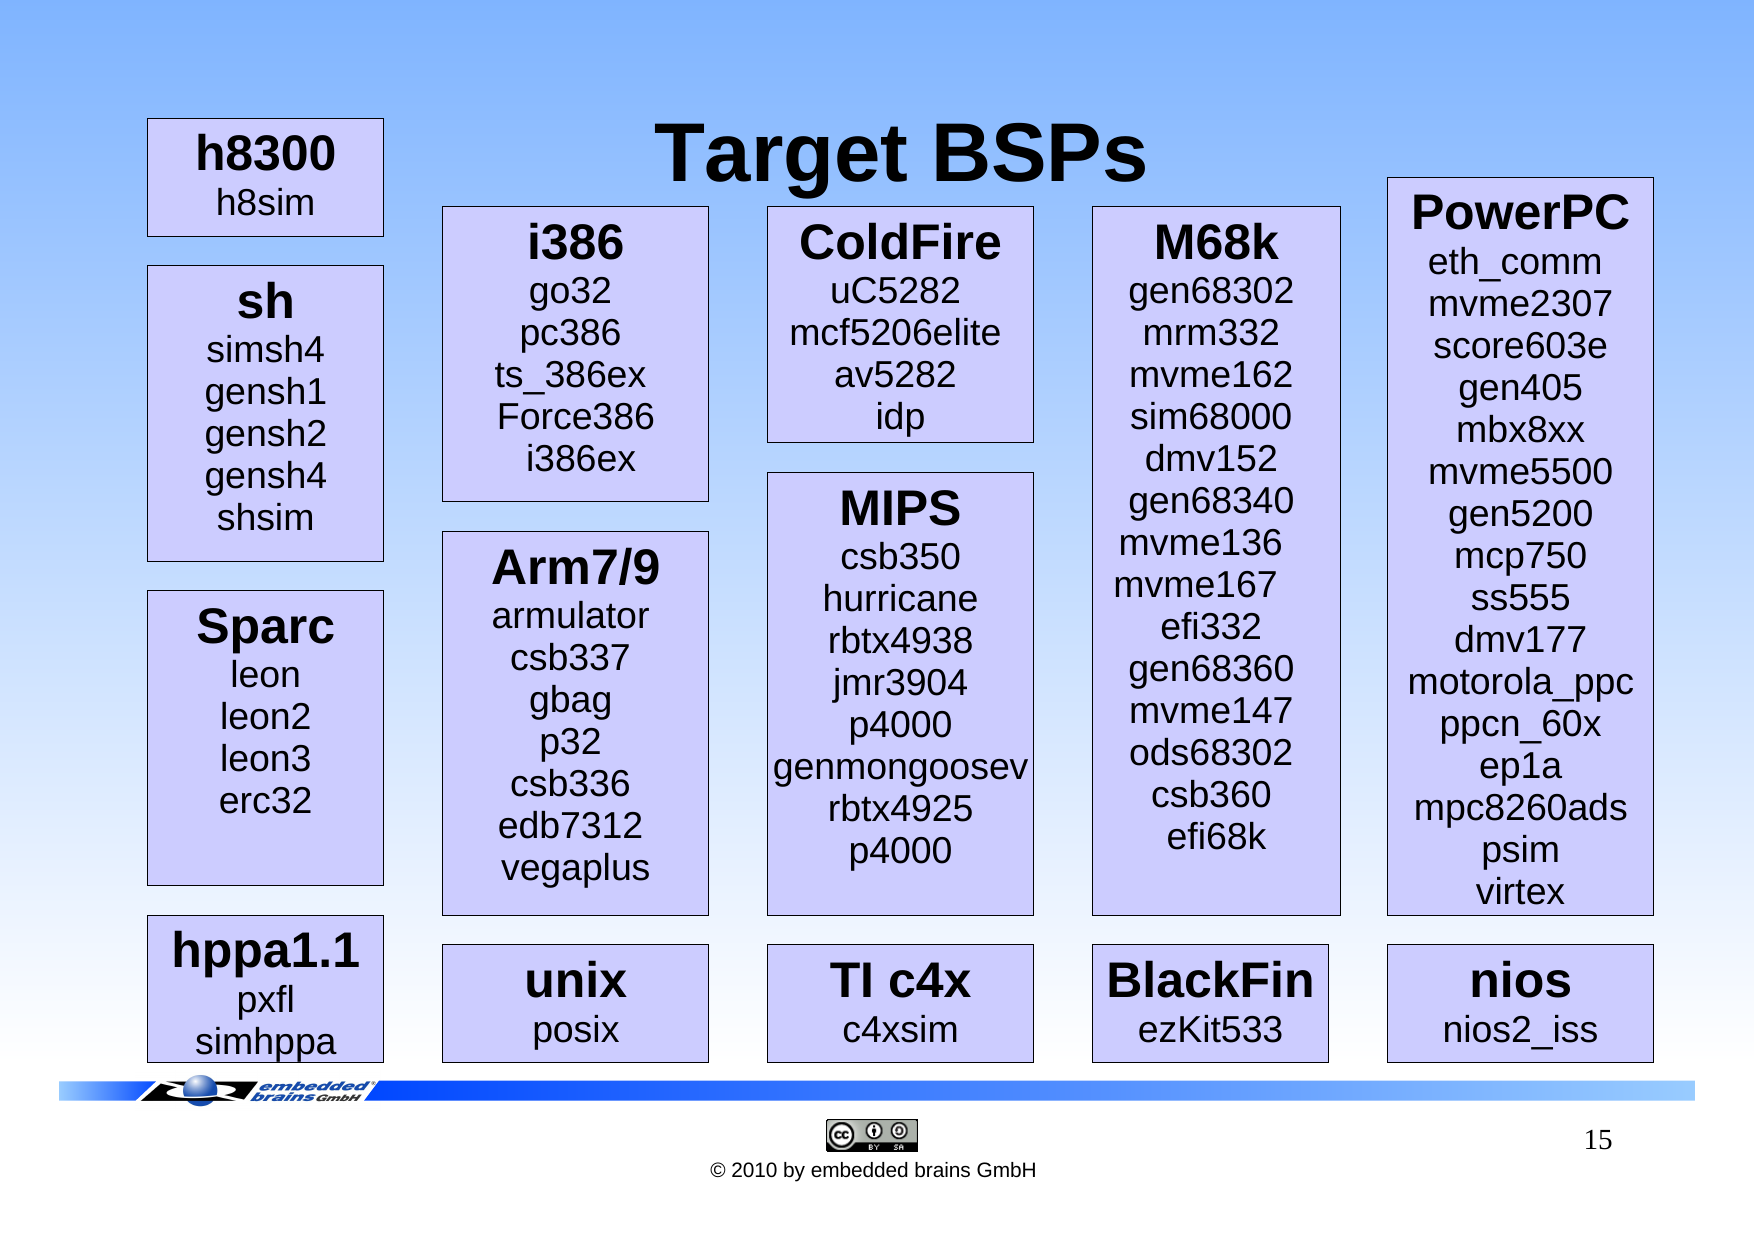

# Target BSPs
Arm7/9
armulator
csb337
gbag
p32
csb336
edb7312
vegaplus
h8300
h8sim
PowerPC
eth_comm
mvme2307
score603e
gen405
mbx8xx
mvme5500
gen5200
mcp750
ss555
dmv177
motorola_ppc
ppcn_60x
ep1a
mpc8260ads
psim
virtex
i386
go32
pc386
ts_386ex
Force386
 i386ex
ColdFire
uC5282
mcf5206elite
av5282
idp
M68k
gen68302
mrm332
mvme162
sim68000
dmv152
gen68340
mvme136
mvme167
efi332
gen68360
mvme147
ods68302
csb360
efi68k
sh
simsh4
gensh1
gensh2
gensh4
shsim
MIPS
csb350
hurricane
rbtx4938
jmr3904
p4000
genmongoosev
rbtx4925
p4000
Arm7/9
armulator
csb337
gbag
p32
csb336
edb7312
vegaplus
Sparc
leon
leon2
leon3
erc32
hppa1.1
pxfl
simhppa
unix
posix
TI c4x
c4xsim
BlackFin
ezKit533
nios
nios2_iss
15